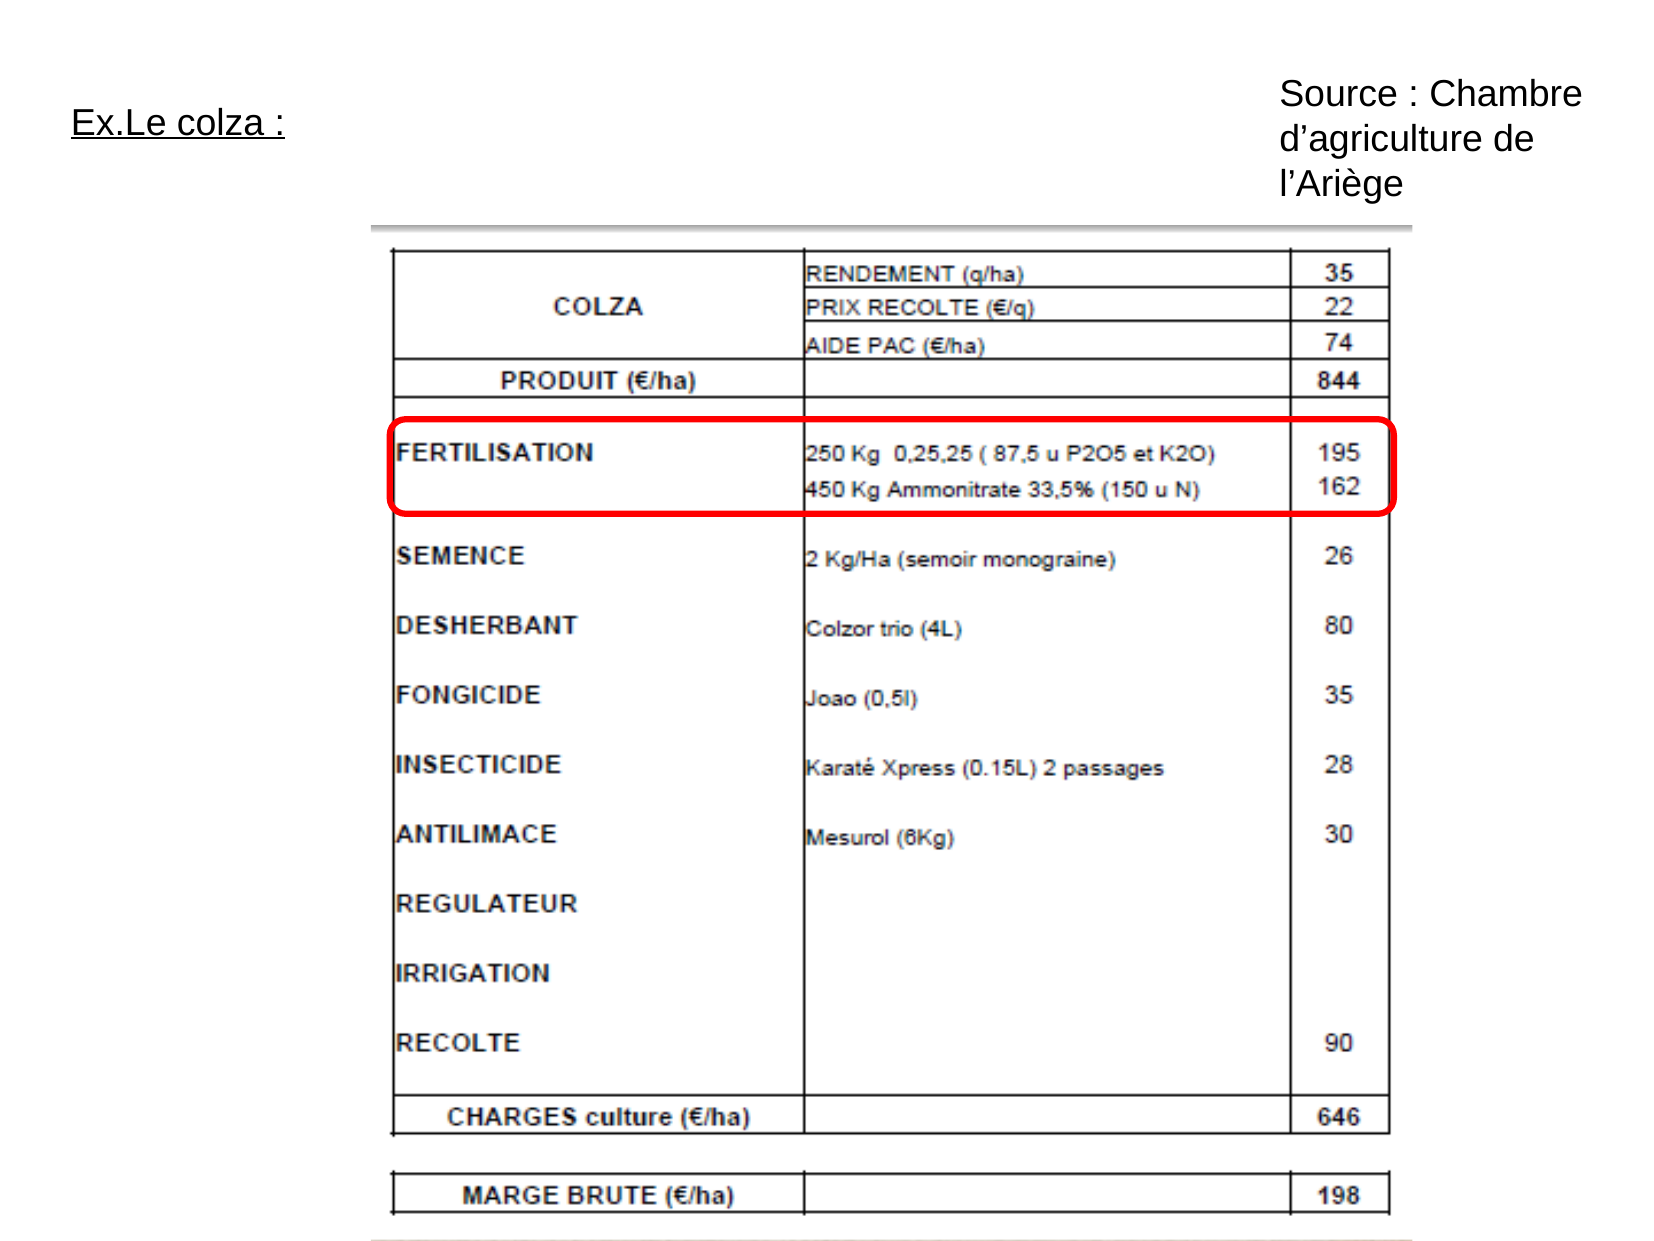

# Ex.Le colza :
Source : Chambre d’agriculture de l’Ariège